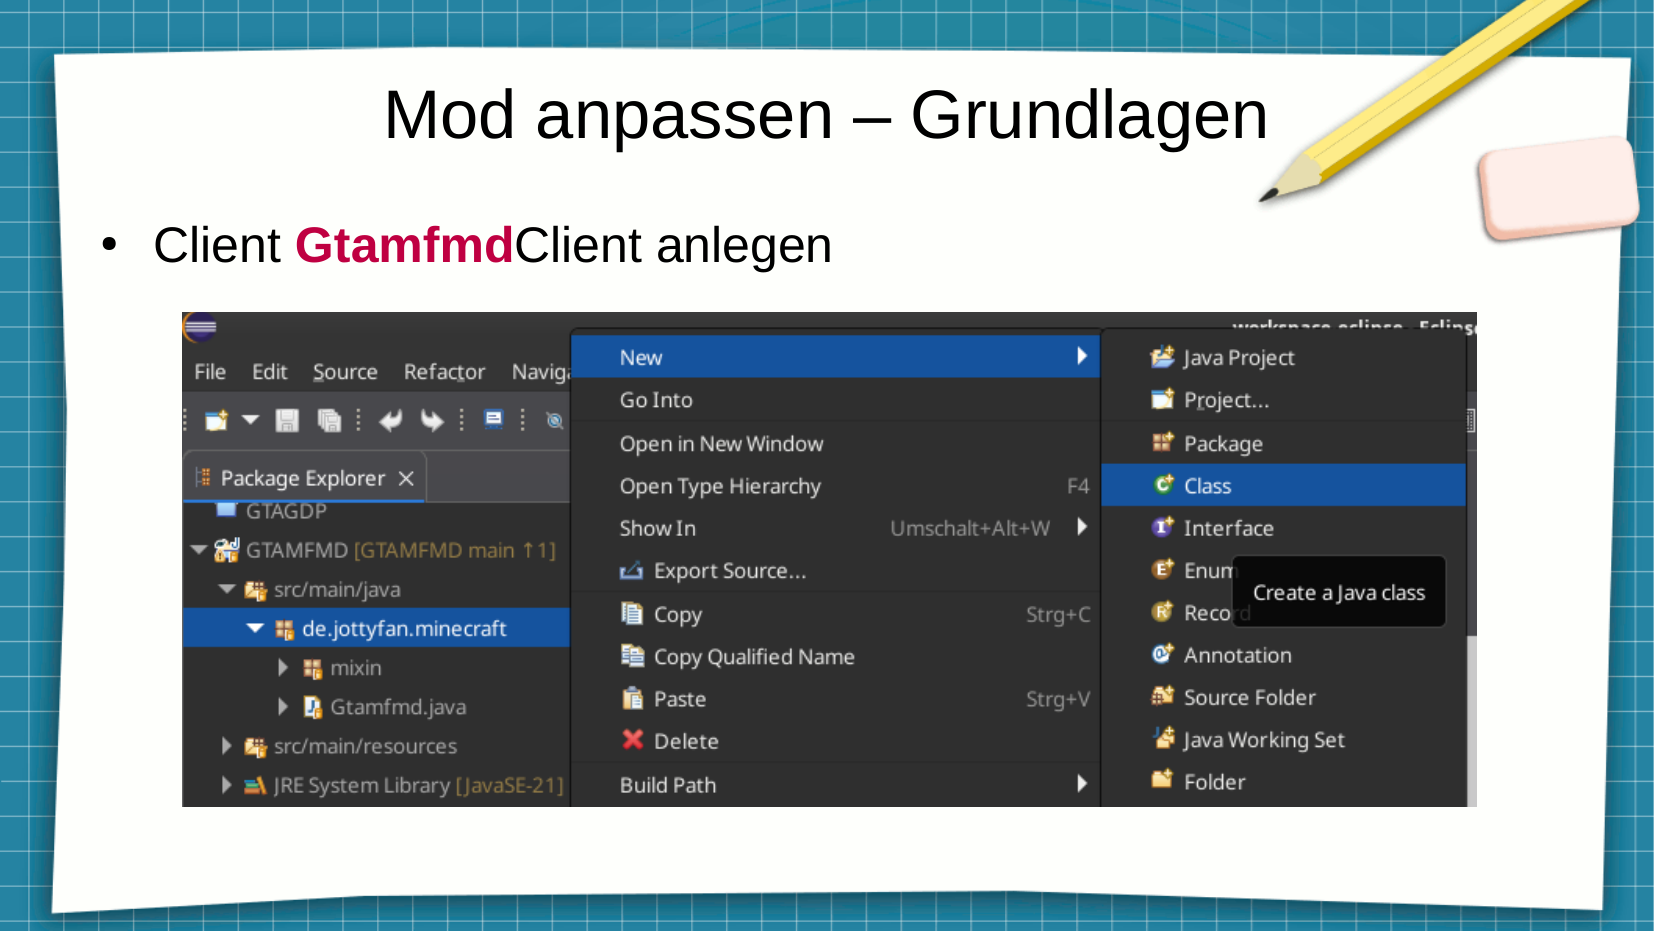

# Mod anpassen – Grundlagen
Client GtamfmdClient anlegen